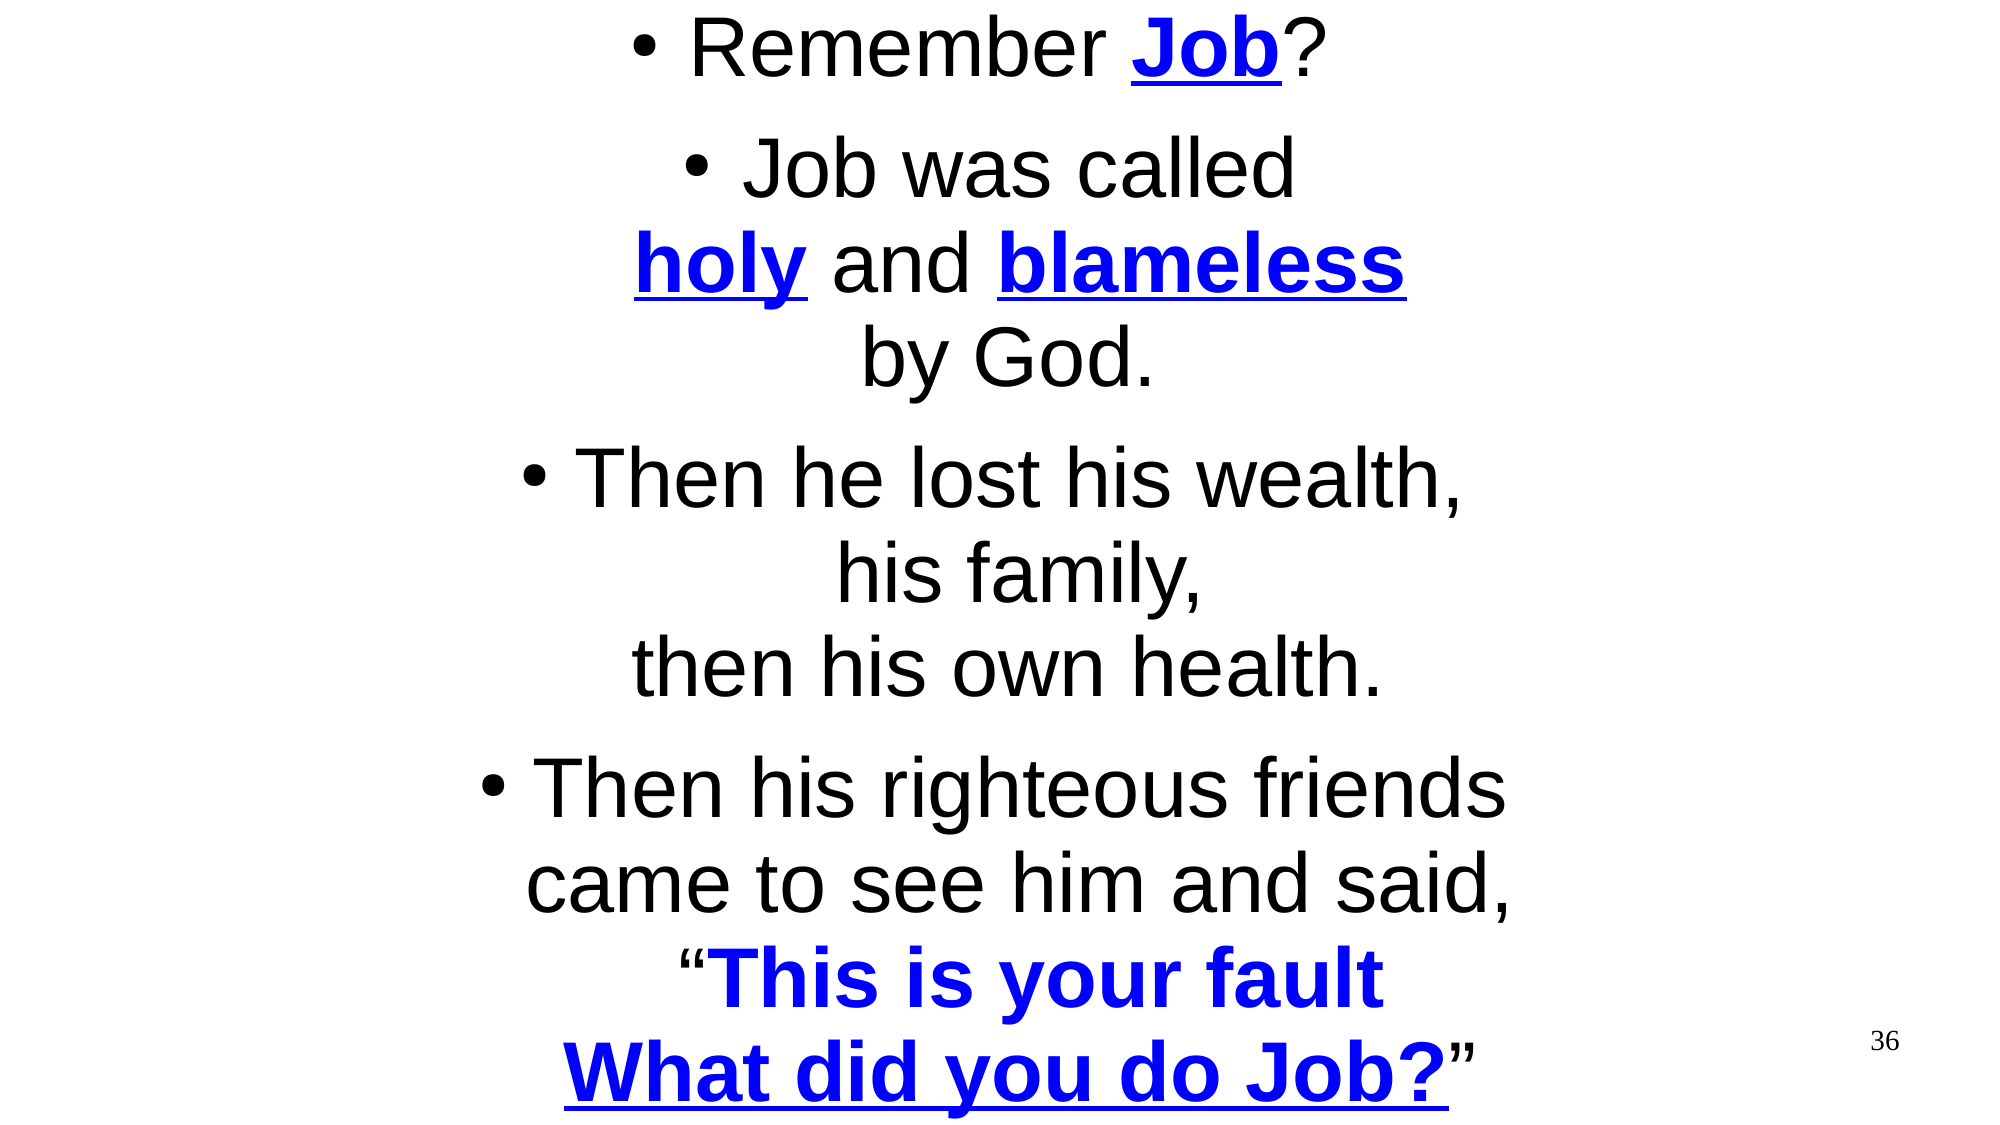

# Remember Job?
Job was called
holy and blameless
by God.
Then he lost his wealth,
his family,
then his own health.
Then his righteous friends
came to see him and said,
“This is your fault
What did you do Job?”
36